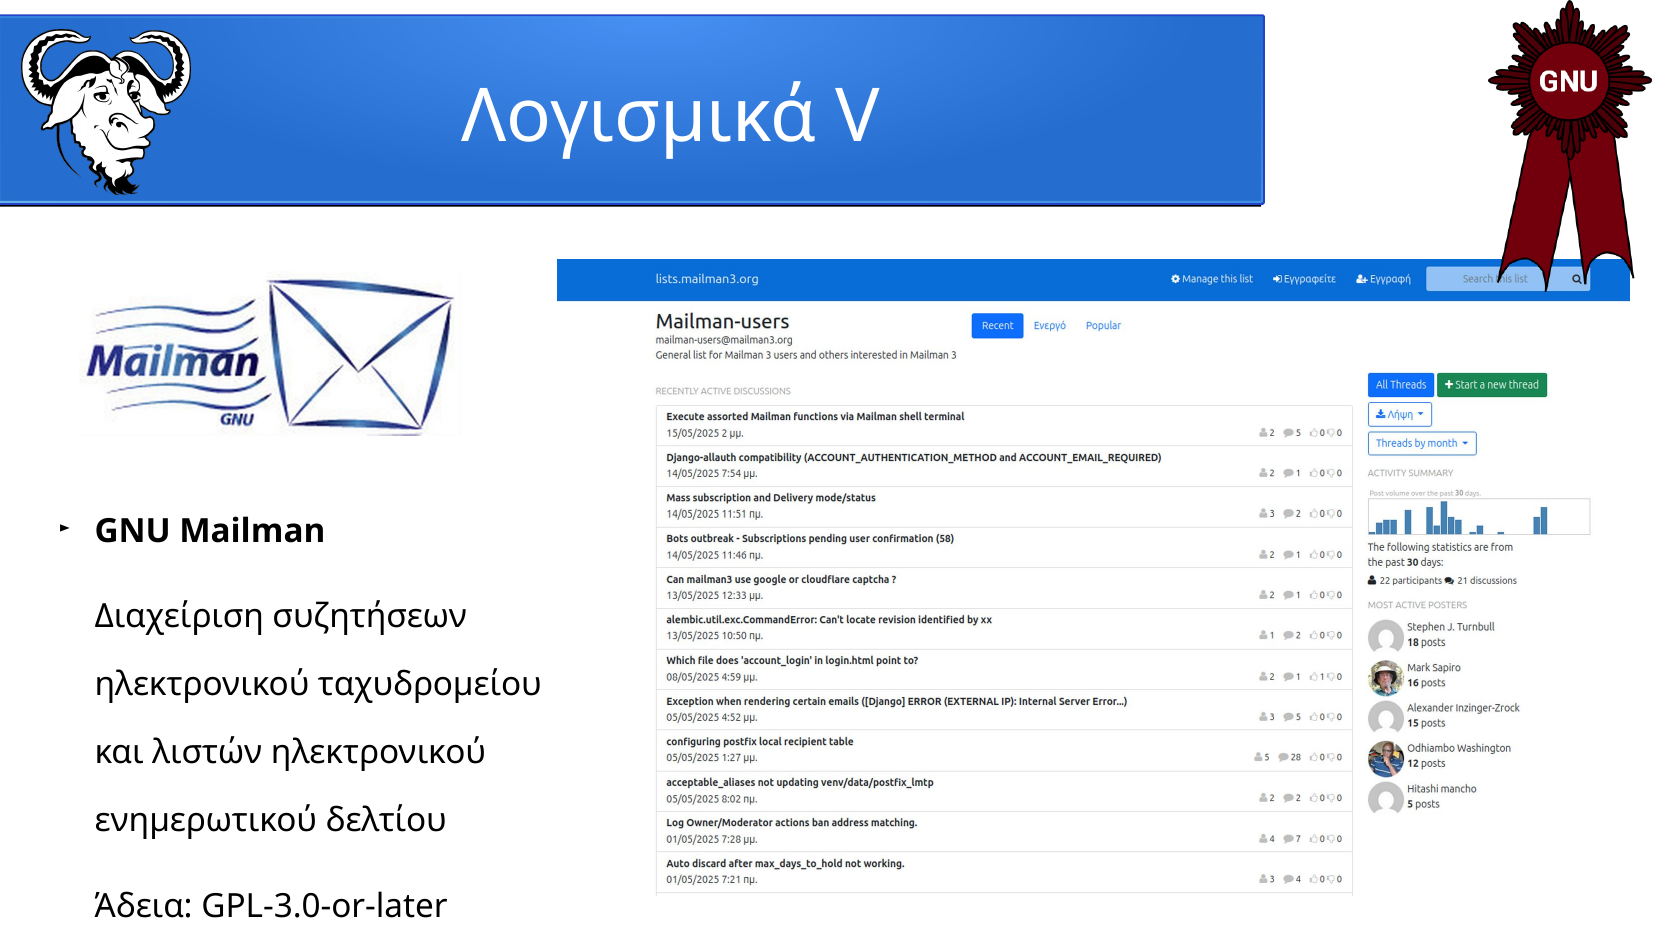

# Λογισμικά V
GNU Mailman
Διαχείριση συζητήσεων ηλεκτρονικού ταχυδρομείου και λιστών ηλεκτρονικού ενημερωτικού δελτίου
Άδεια: GPL-3.0-or-later